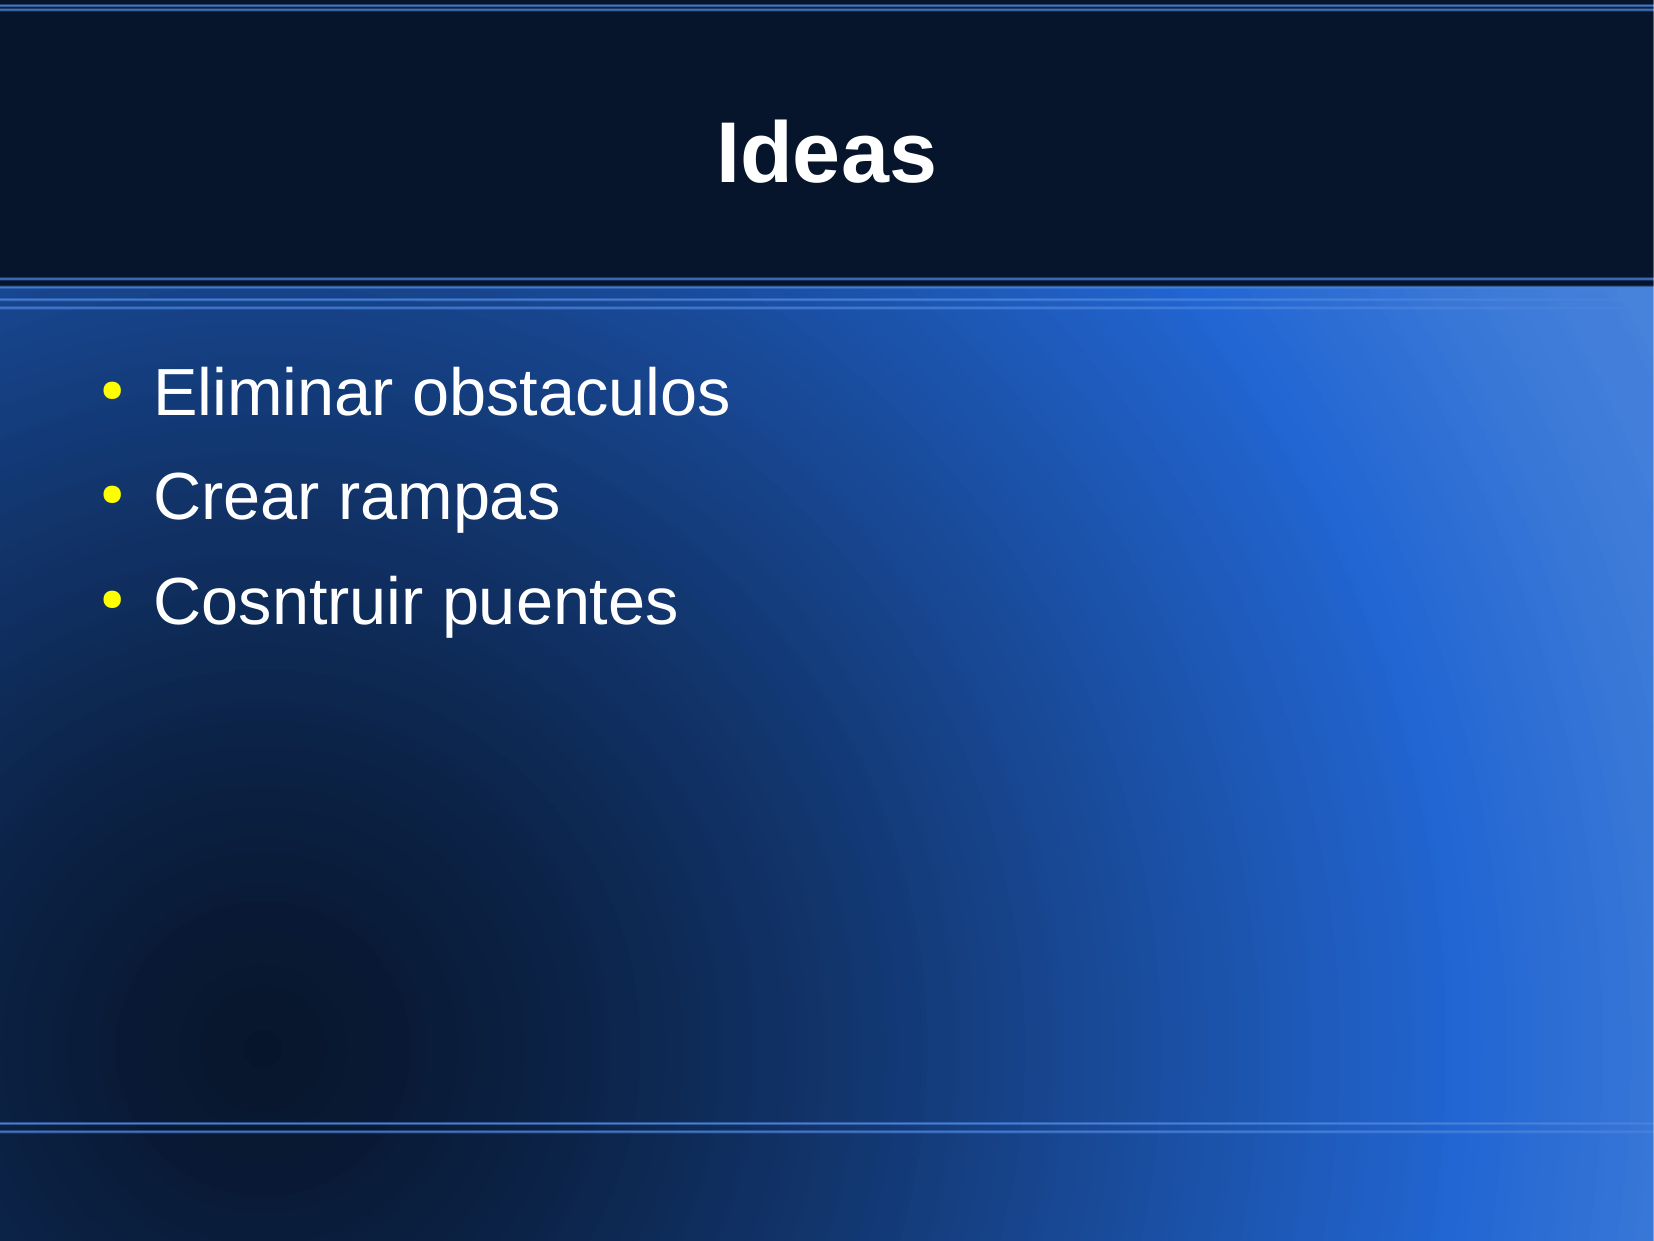

# Ideas
Eliminar obstaculos
Crear rampas
Cosntruir puentes